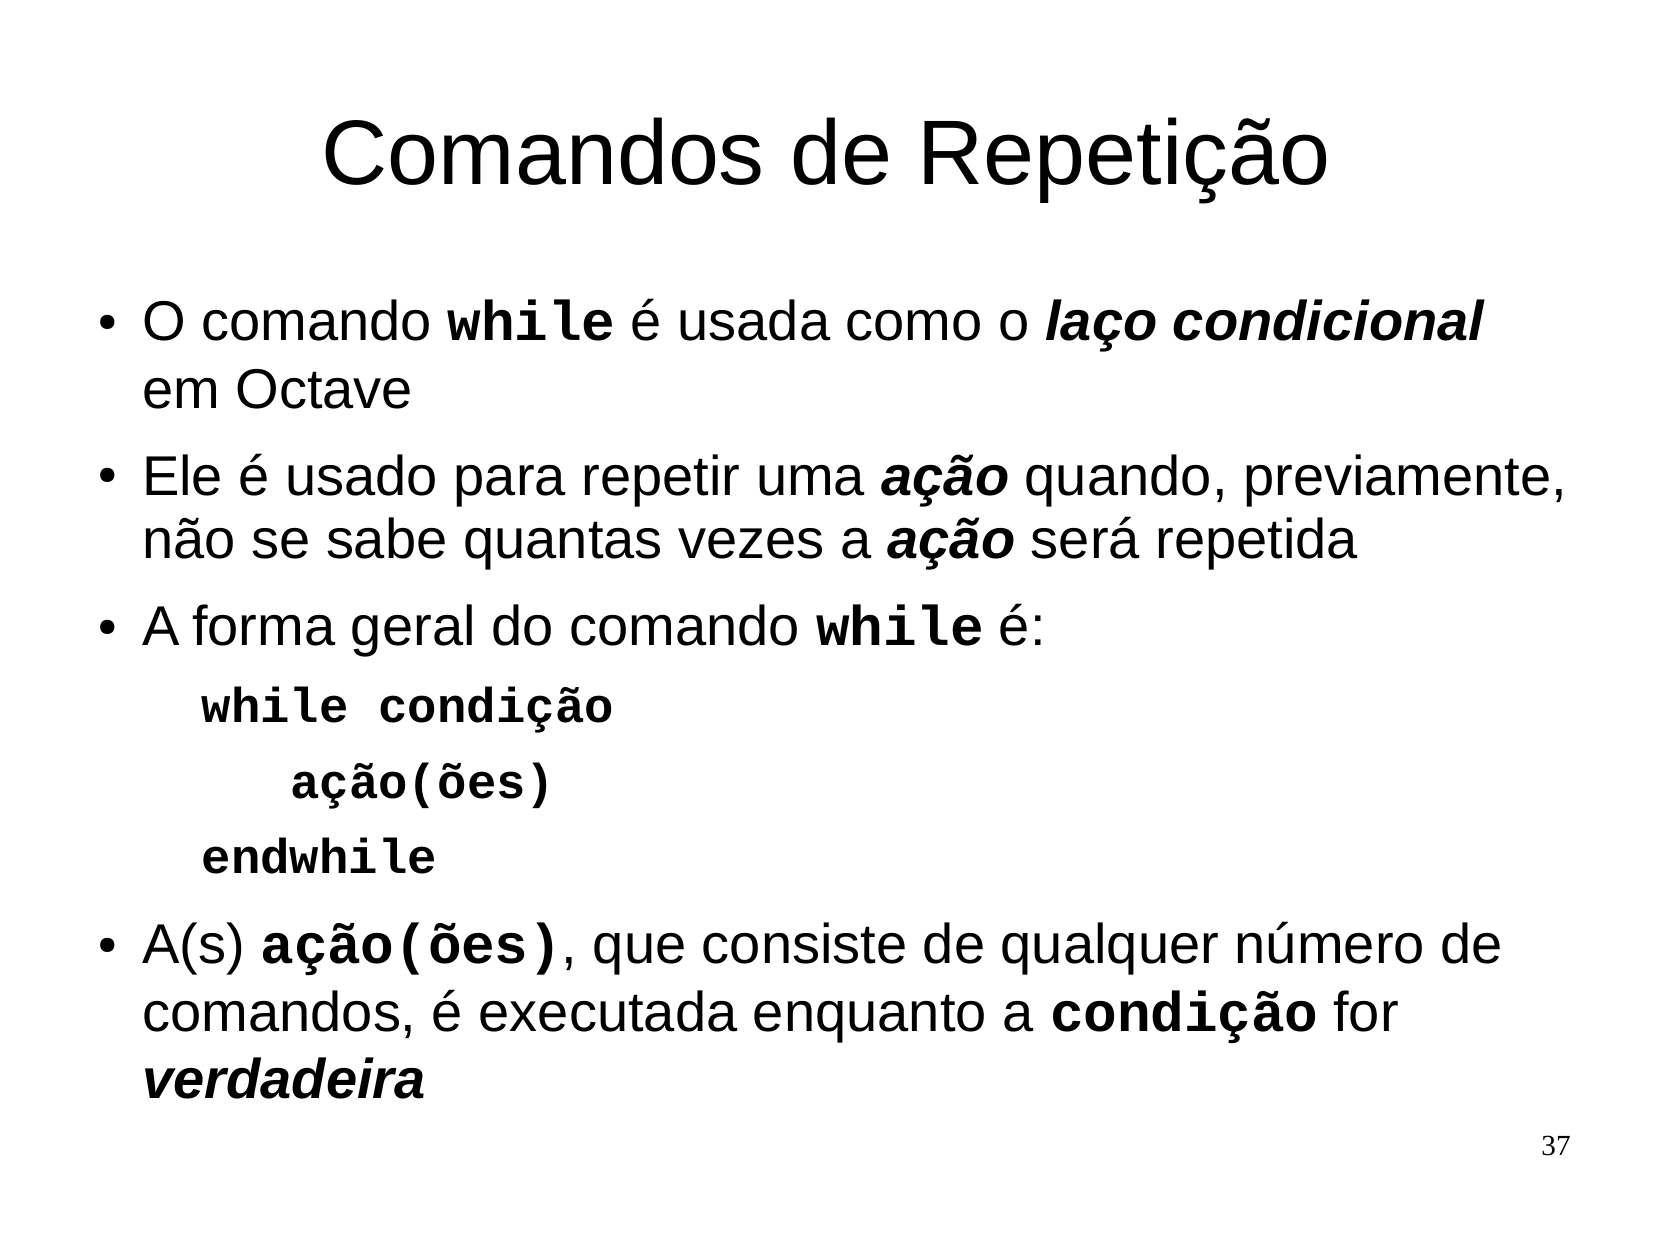

# Comandos de Repetição
O comando while é usada como o laço condicional em Octave
Ele é usado para repetir uma ação quando, previamente, não se sabe quantas vezes a ação será repetida
A forma geral do comando while é:
while condição
 ação(ões)
endwhile
A(s) ação(ões), que consiste de qualquer número de comandos, é executada enquanto a condição for verdadeira
37